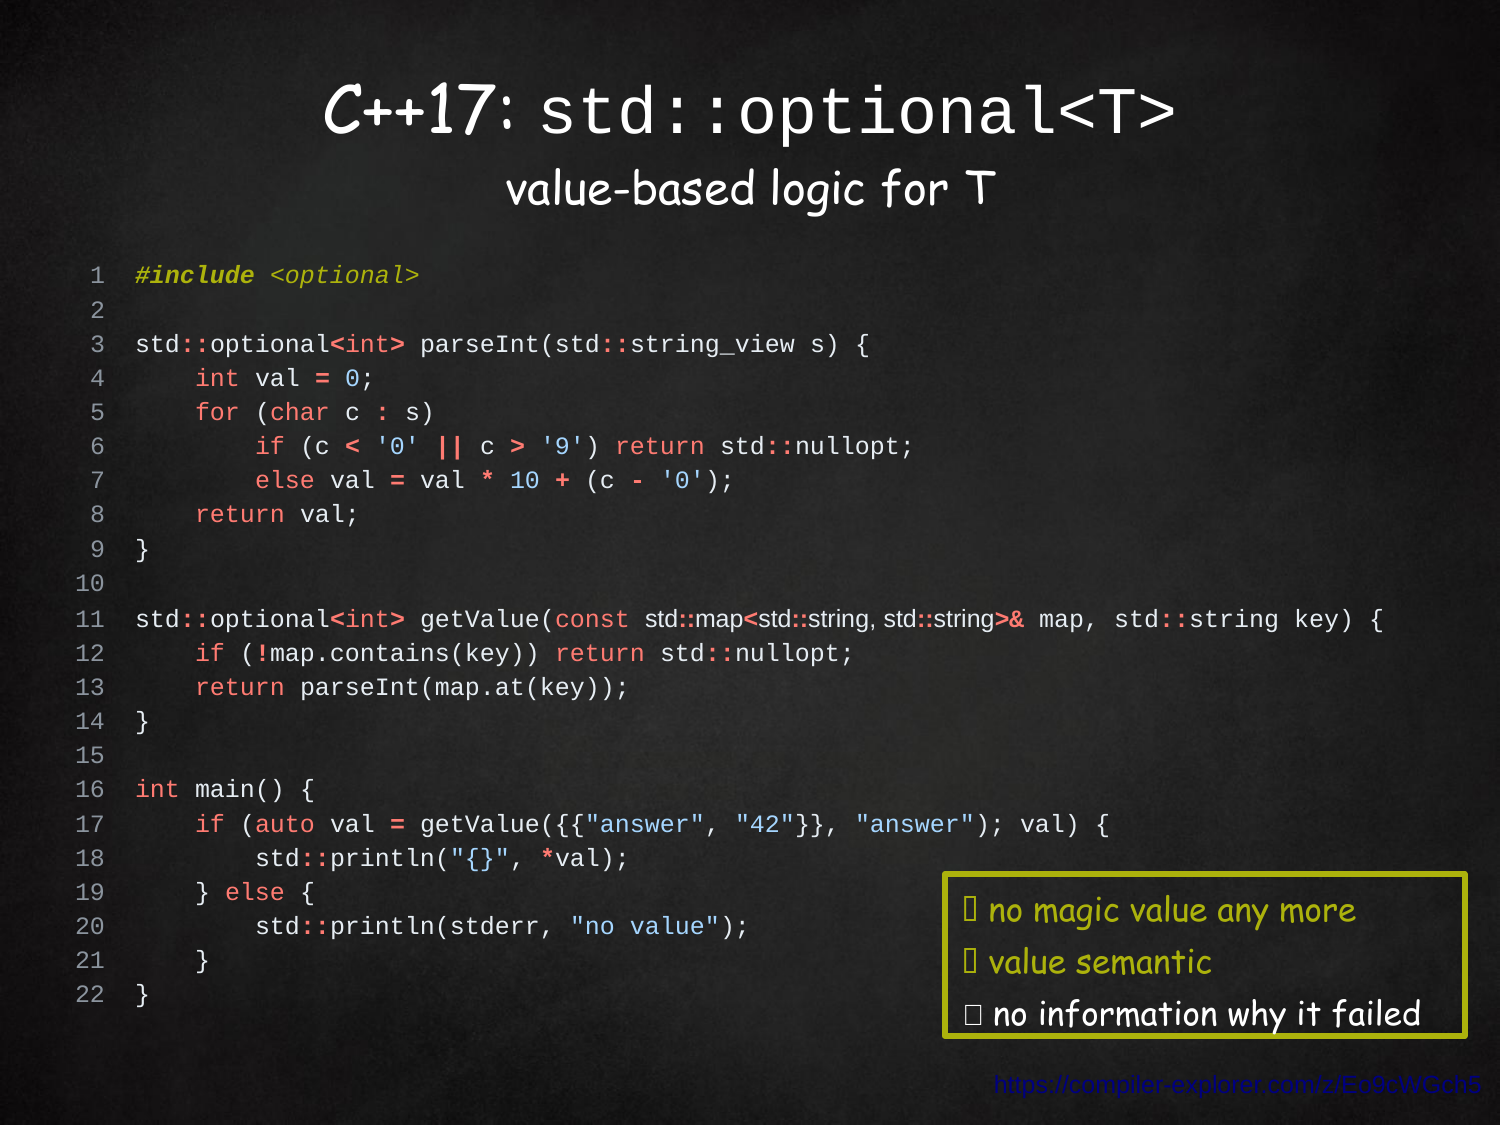

# C++17: std::optional<T> value-based logic for T
 1 #include <optional>
 2
 3 std::optional<int> parseInt(std::string_view s) {
 4 int val = 0;
 5 for (char c : s)
 6 if (c < '0' || c > '9') return std::nullopt;
 7 else val = val * 10 + (c - '0');
 8 return val;
 9 }
10
11 std::optional<int> getValue(const std::map<std::string, std::string>& map, std::string key) {
12 if (!map.contains(key)) return std::nullopt;
13 return parseInt(map.at(key));
14 }
15
16 int main() {
17 if (auto val = getValue({{"answer", "42"}}, "answer"); val) {
18 std::println("{}", *val);
19 } else {
20 std::println(stderr, "no value");
21 }
22 }
✅ no magic value any more
✅ value semantic
❌ no information why it failed
https://compiler-explorer.com/z/Eo9cWGch5